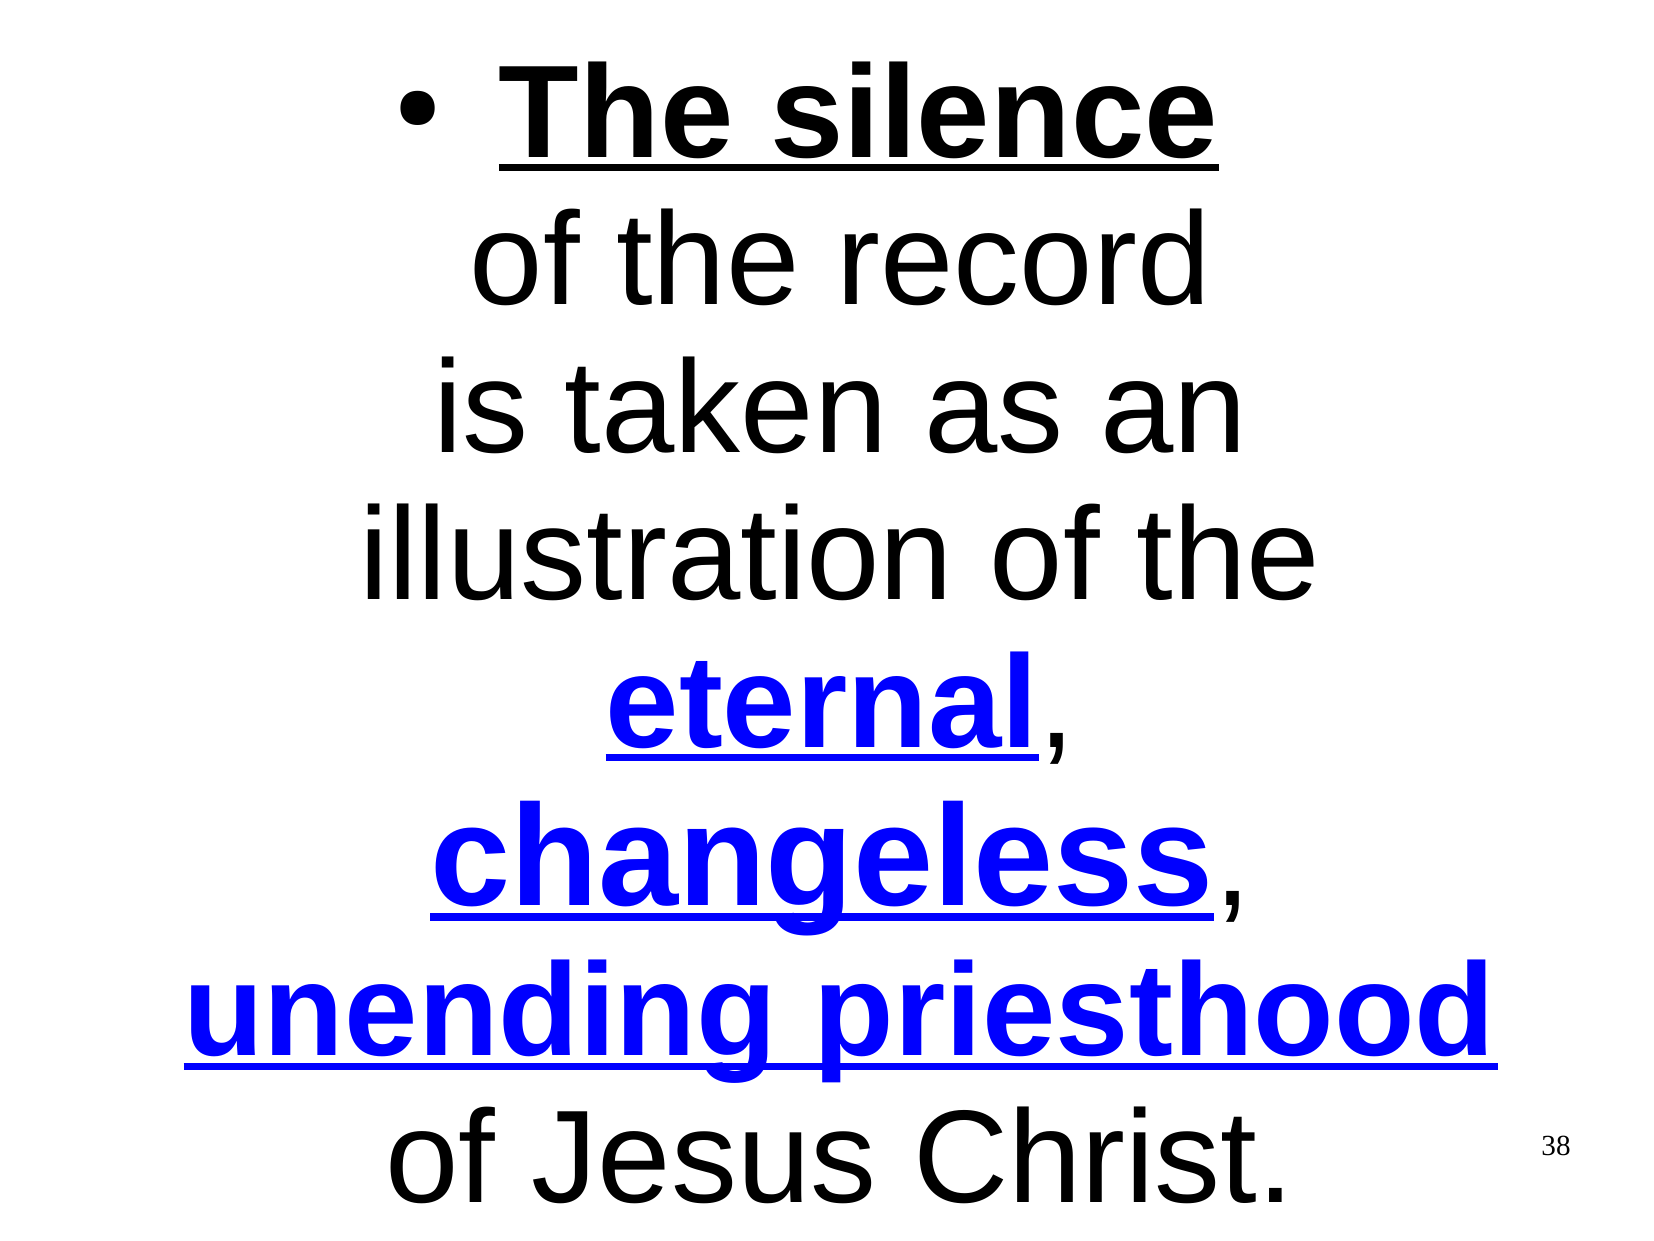

# The silence of the record is taken as an illustration of the eternal, changeless, unending priesthood of Jesus Christ.
38